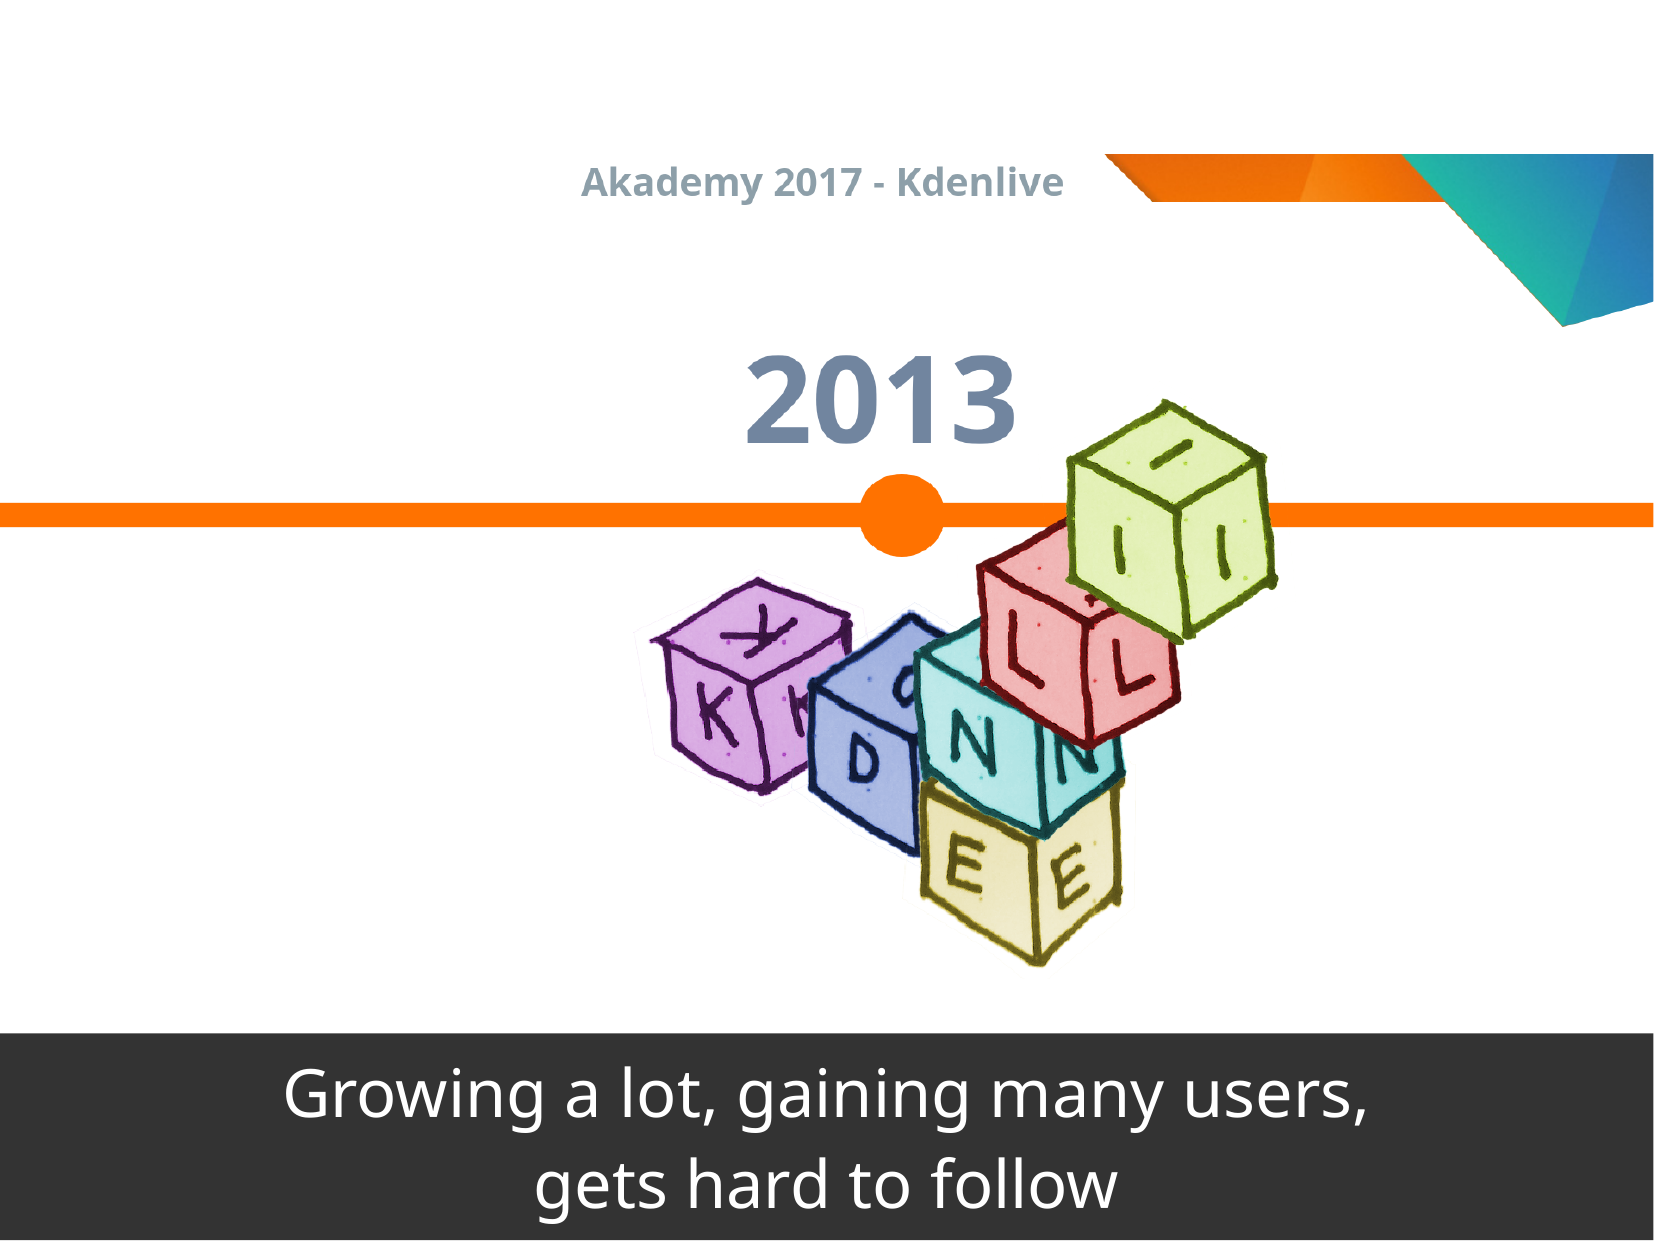

# Growing a lot, gaining many users, gets hard to follow